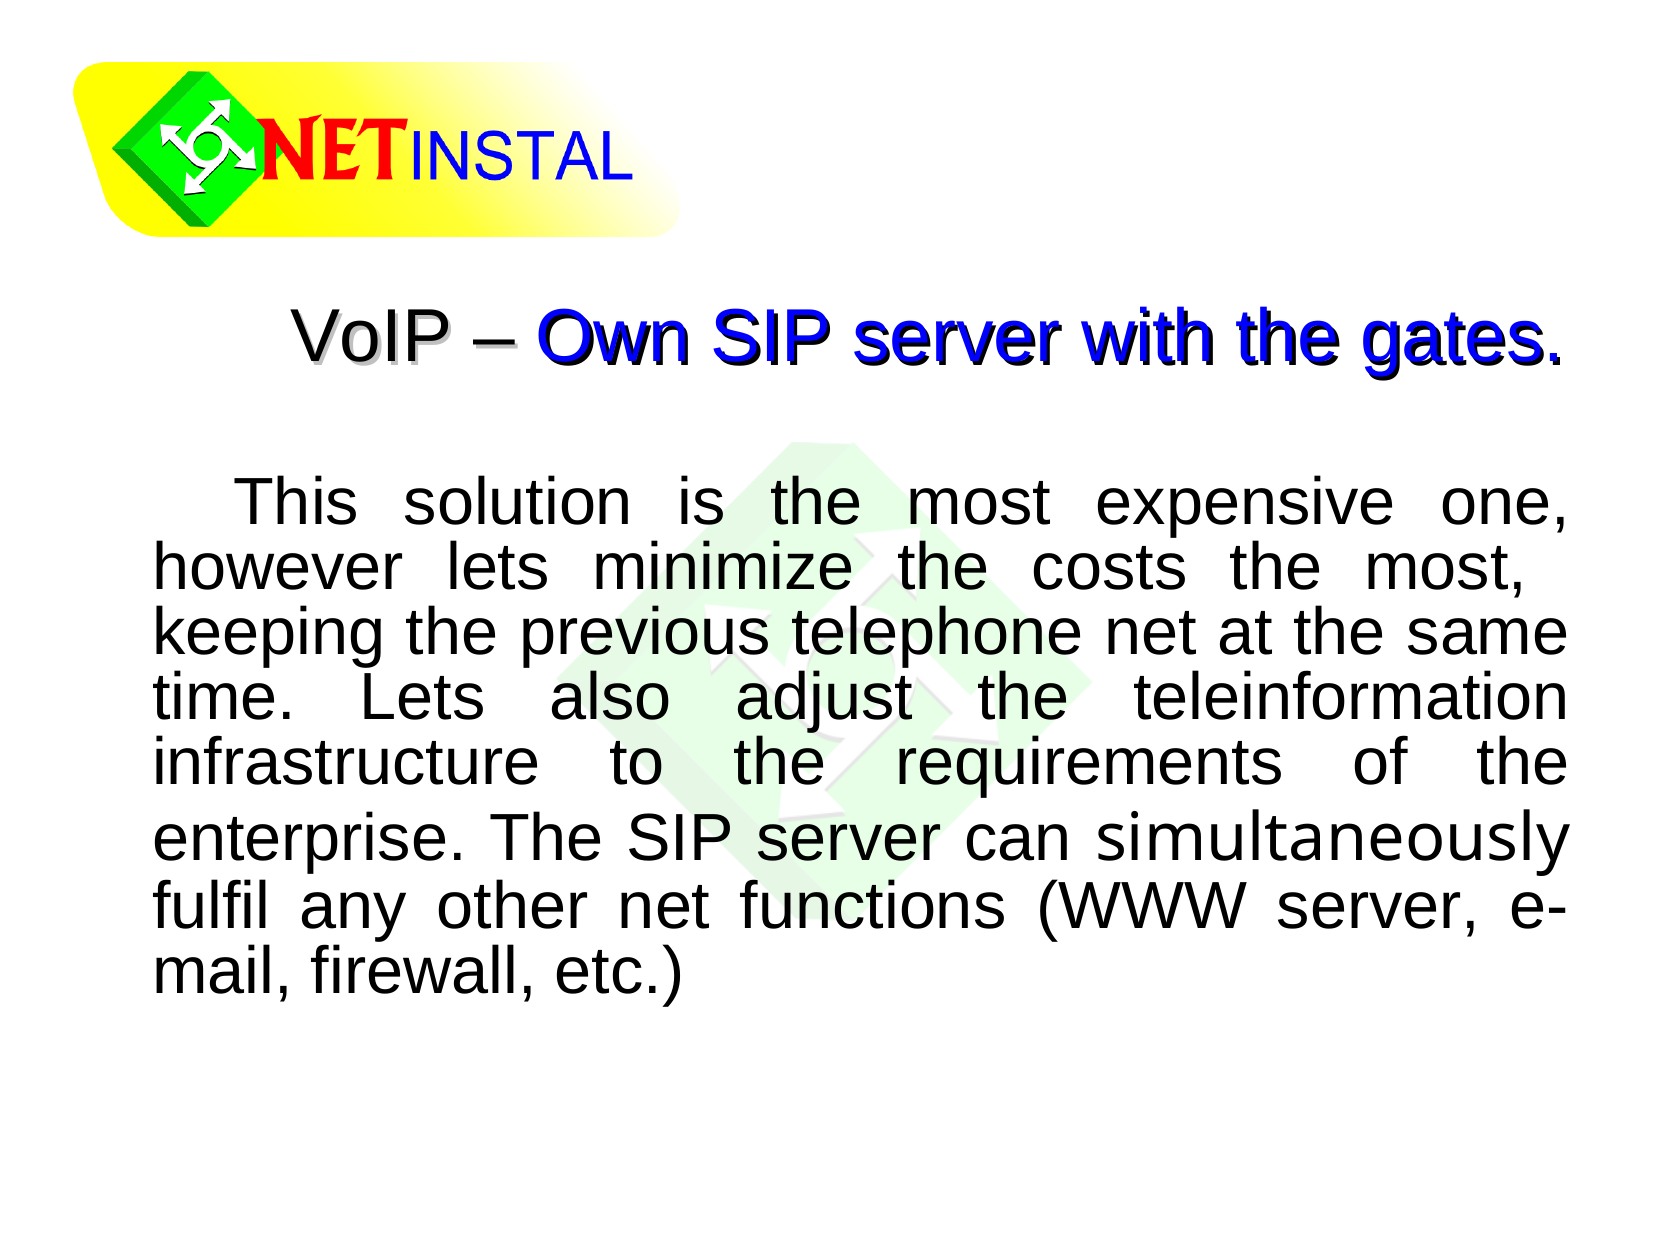

# VoIP – Own SIP server with the gates.
 This solution is the most expensive one, however lets minimize the costs the most, keeping the previous telephone net at the same time. Lets also adjust the teleinformation infrastructure to the requirements of the enterprise. The SIP server can simultaneously fulfil any other net functions (WWW server, e-mail, firewall, etc.)